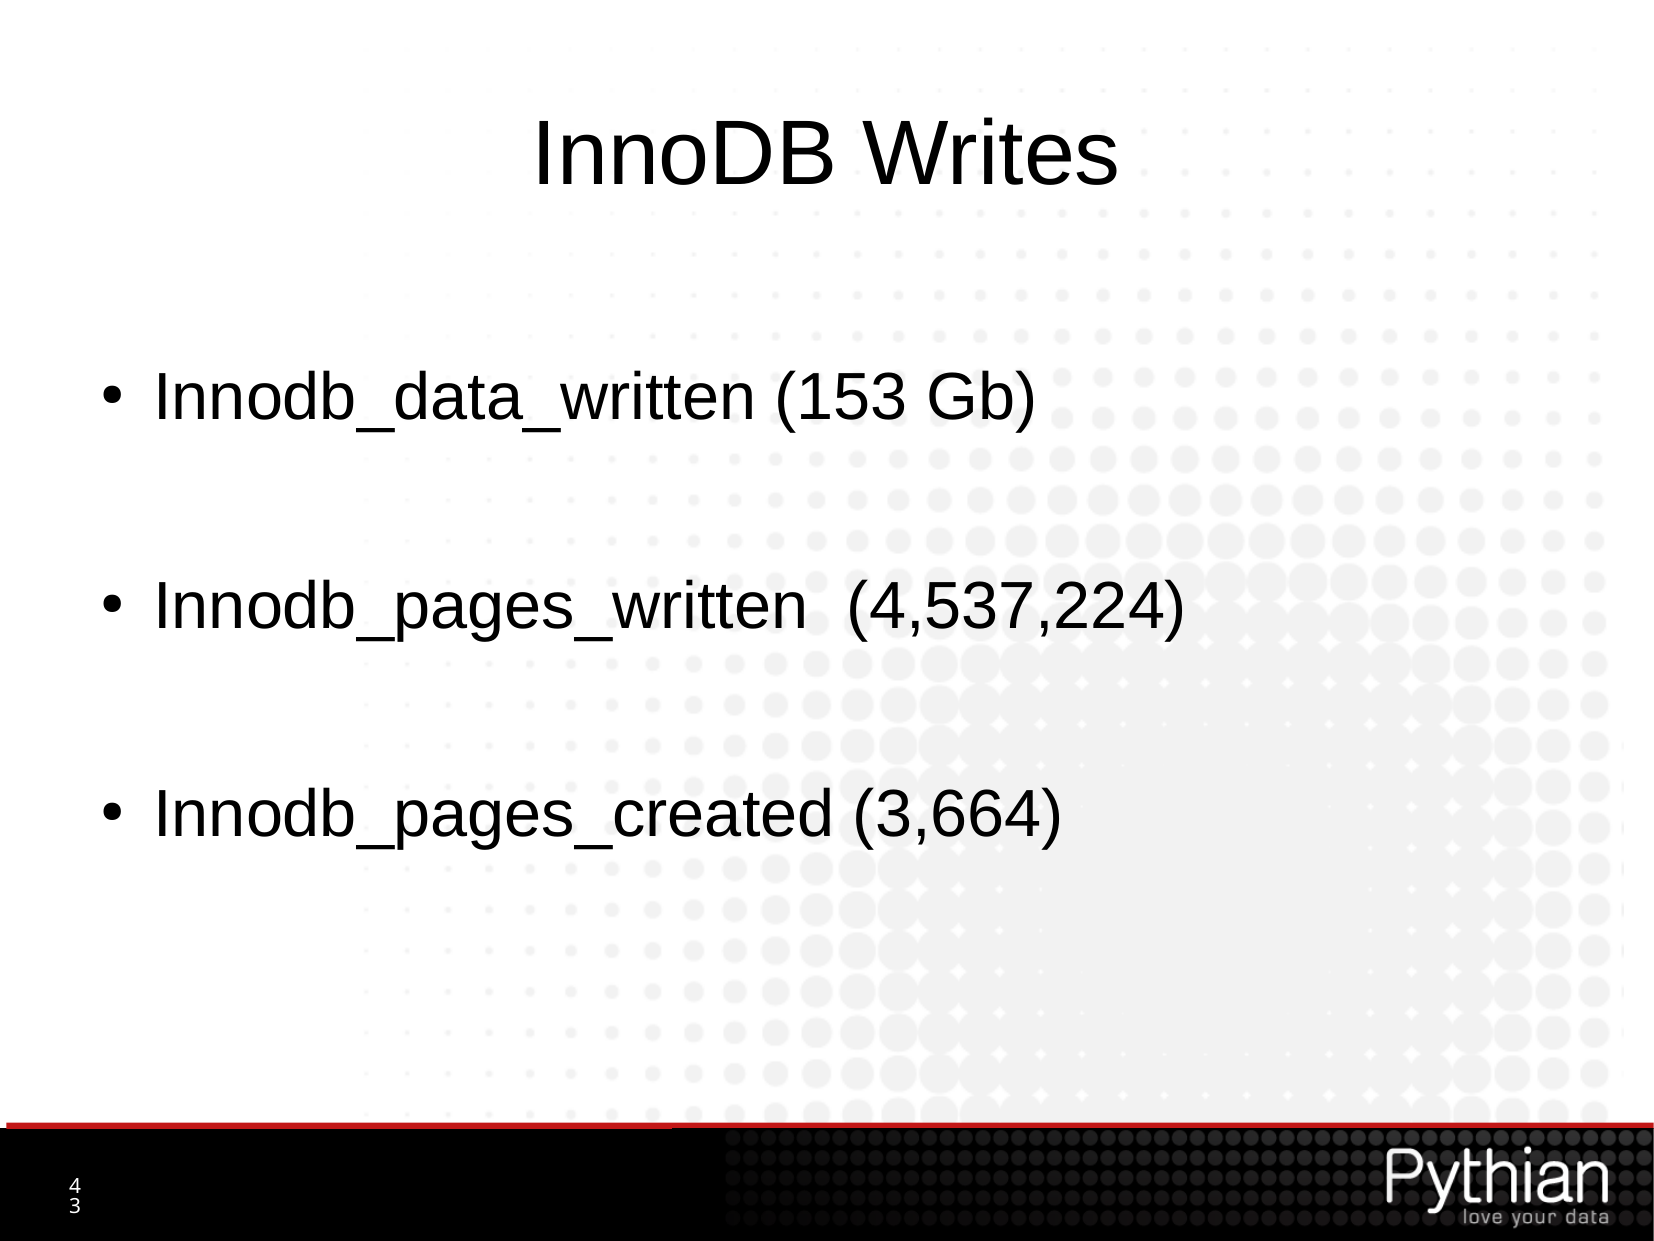

# InnoDB Writes
Innodb_data_written (153 Gb)
Innodb_pages_written	 (4,537,224)
Innodb_pages_created (3,664)